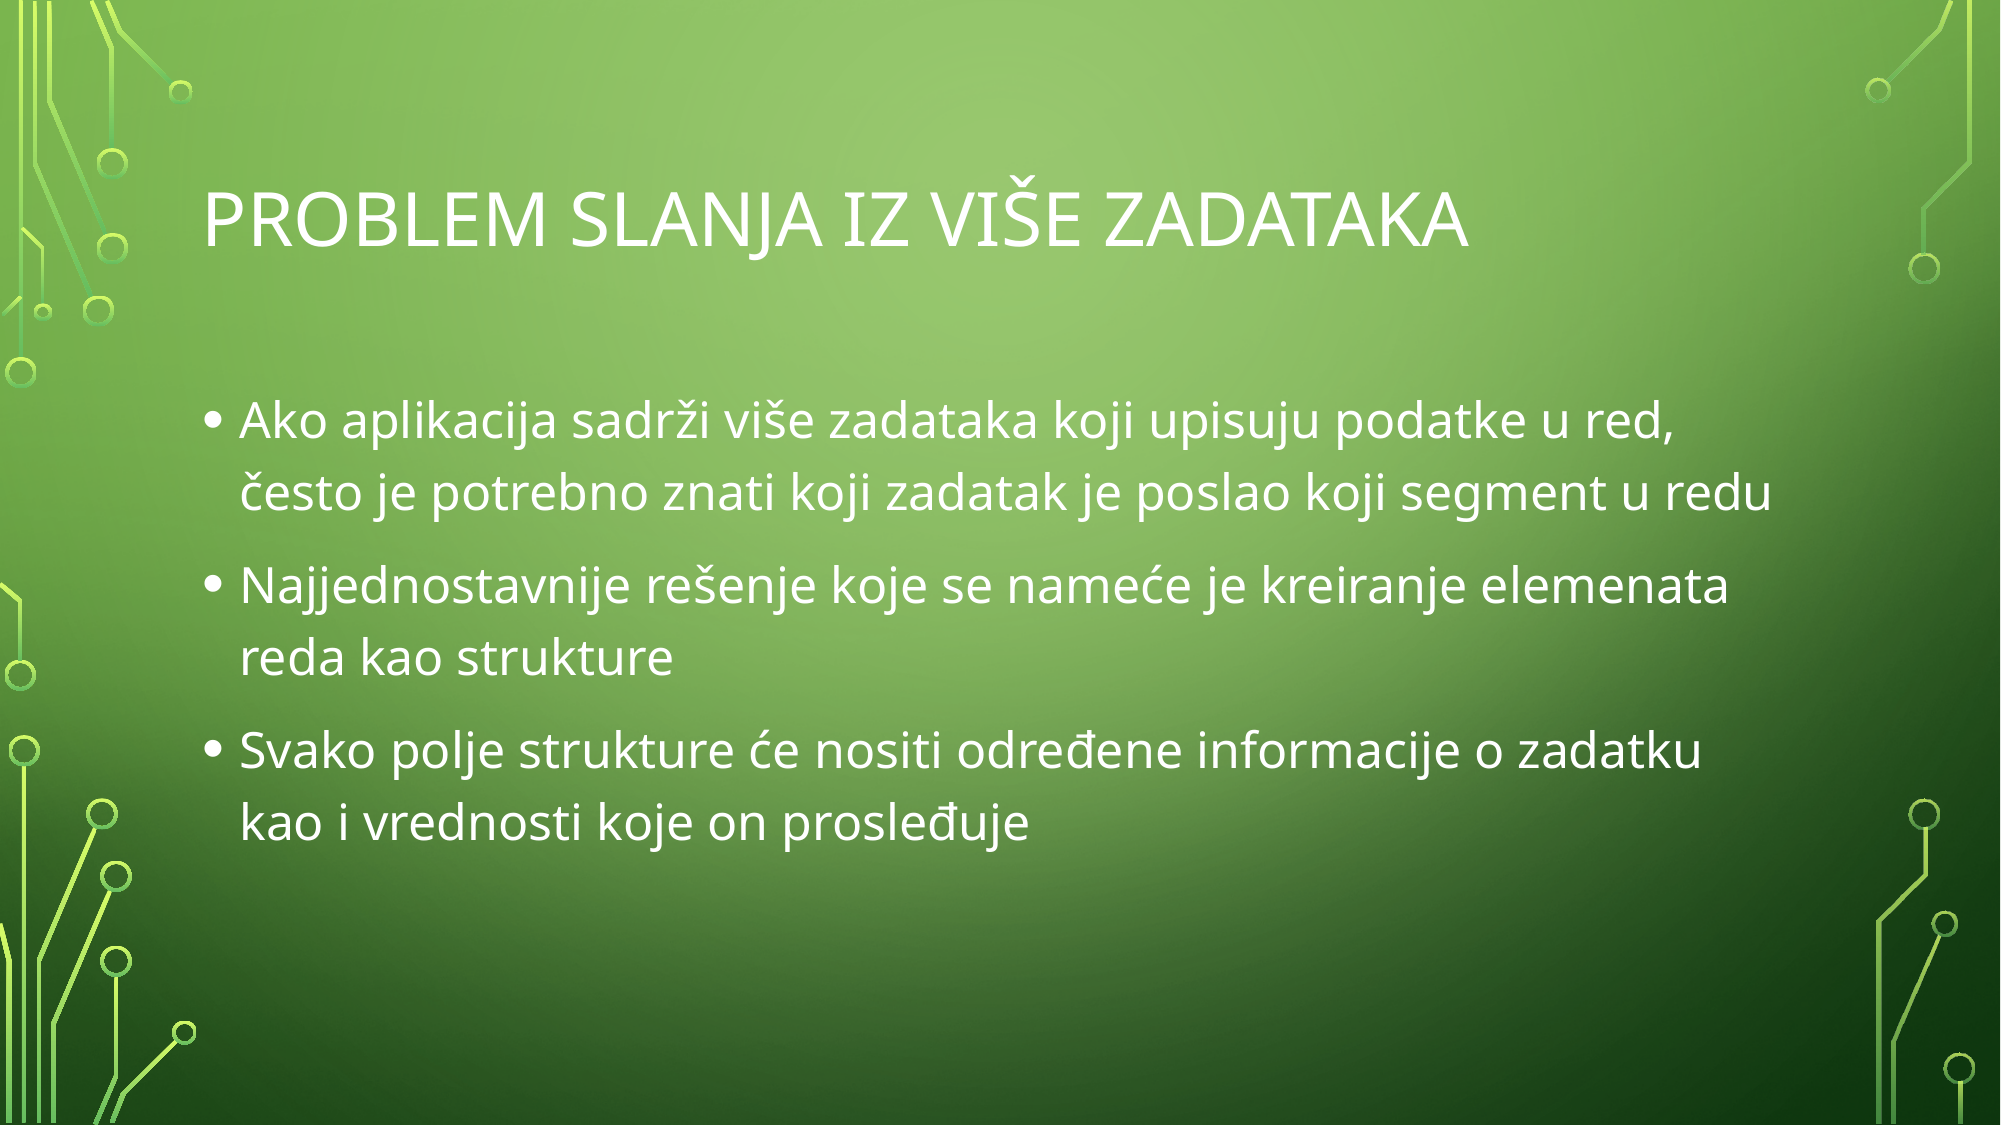

Problem slanja iz više zadataka
Ako aplikacija sadrži više zadataka koji upisuju podatke u red, često je potrebno znati koji zadatak je poslao koji segment u redu
Najjednostavnije rešenje koje se nameće je kreiranje elemenata reda kao strukture
Svako polje strukture će nositi određene informacije o zadatku kao i vrednosti koje on prosleđuje